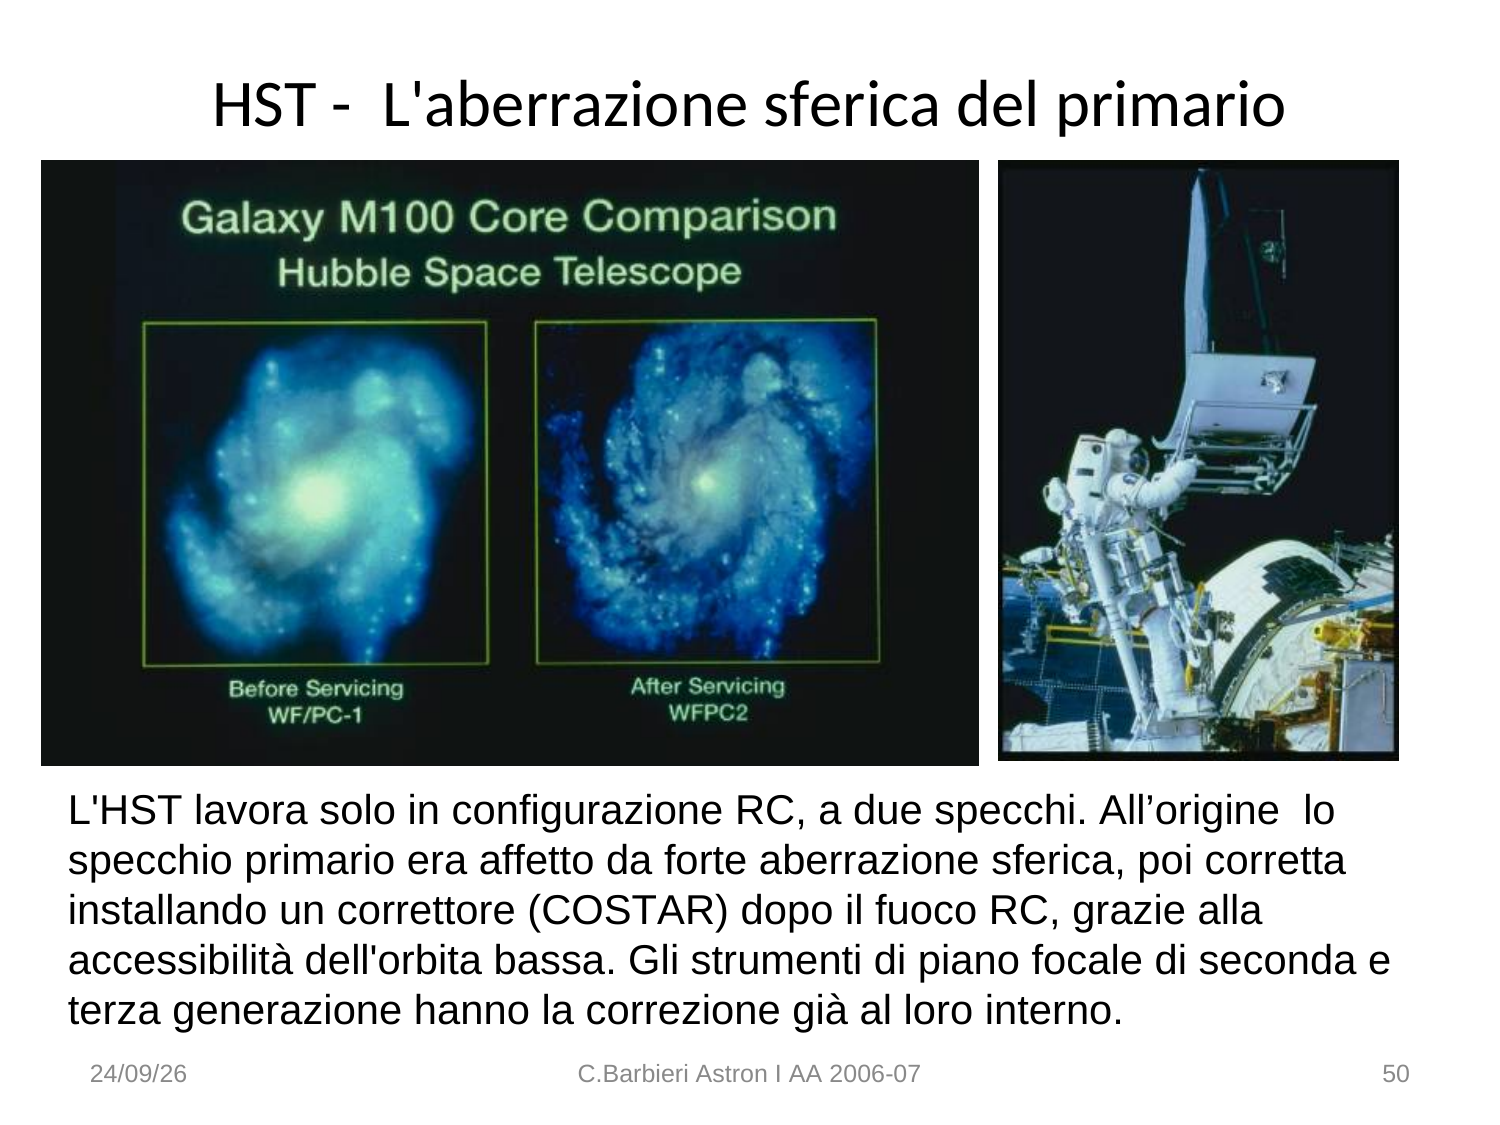

# HST - L'aberrazione sferica del primario
L'HST lavora solo in configurazione RC, a due specchi. All’origine lo specchio primario era affetto da forte aberrazione sferica, poi corretta installando un correttore (COSTAR) dopo il fuoco RC, grazie alla accessibilità dell'orbita bassa. Gli strumenti di piano focale di seconda e terza generazione hanno la correzione già al loro interno.
C.Barbieri Astron I AA 2006-07